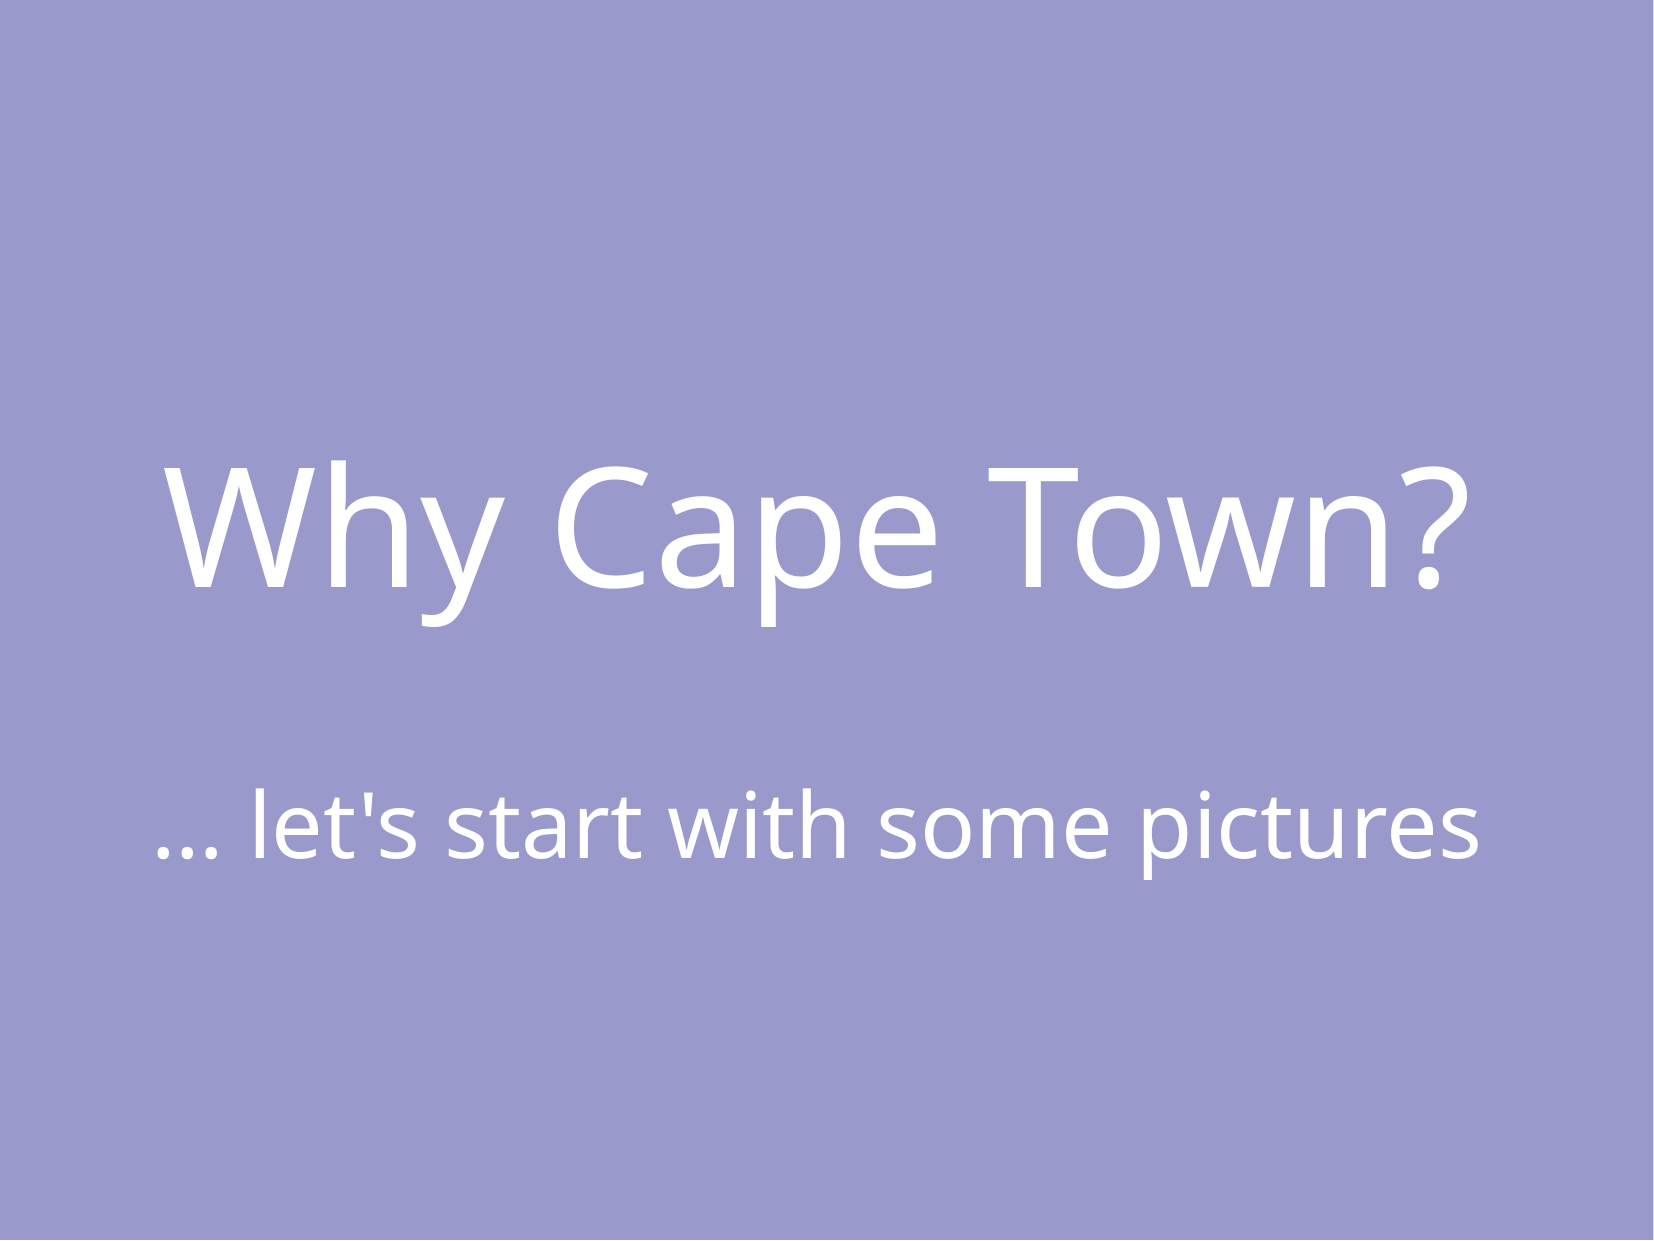

#
Why Cape Town?
… let's start with some pictures